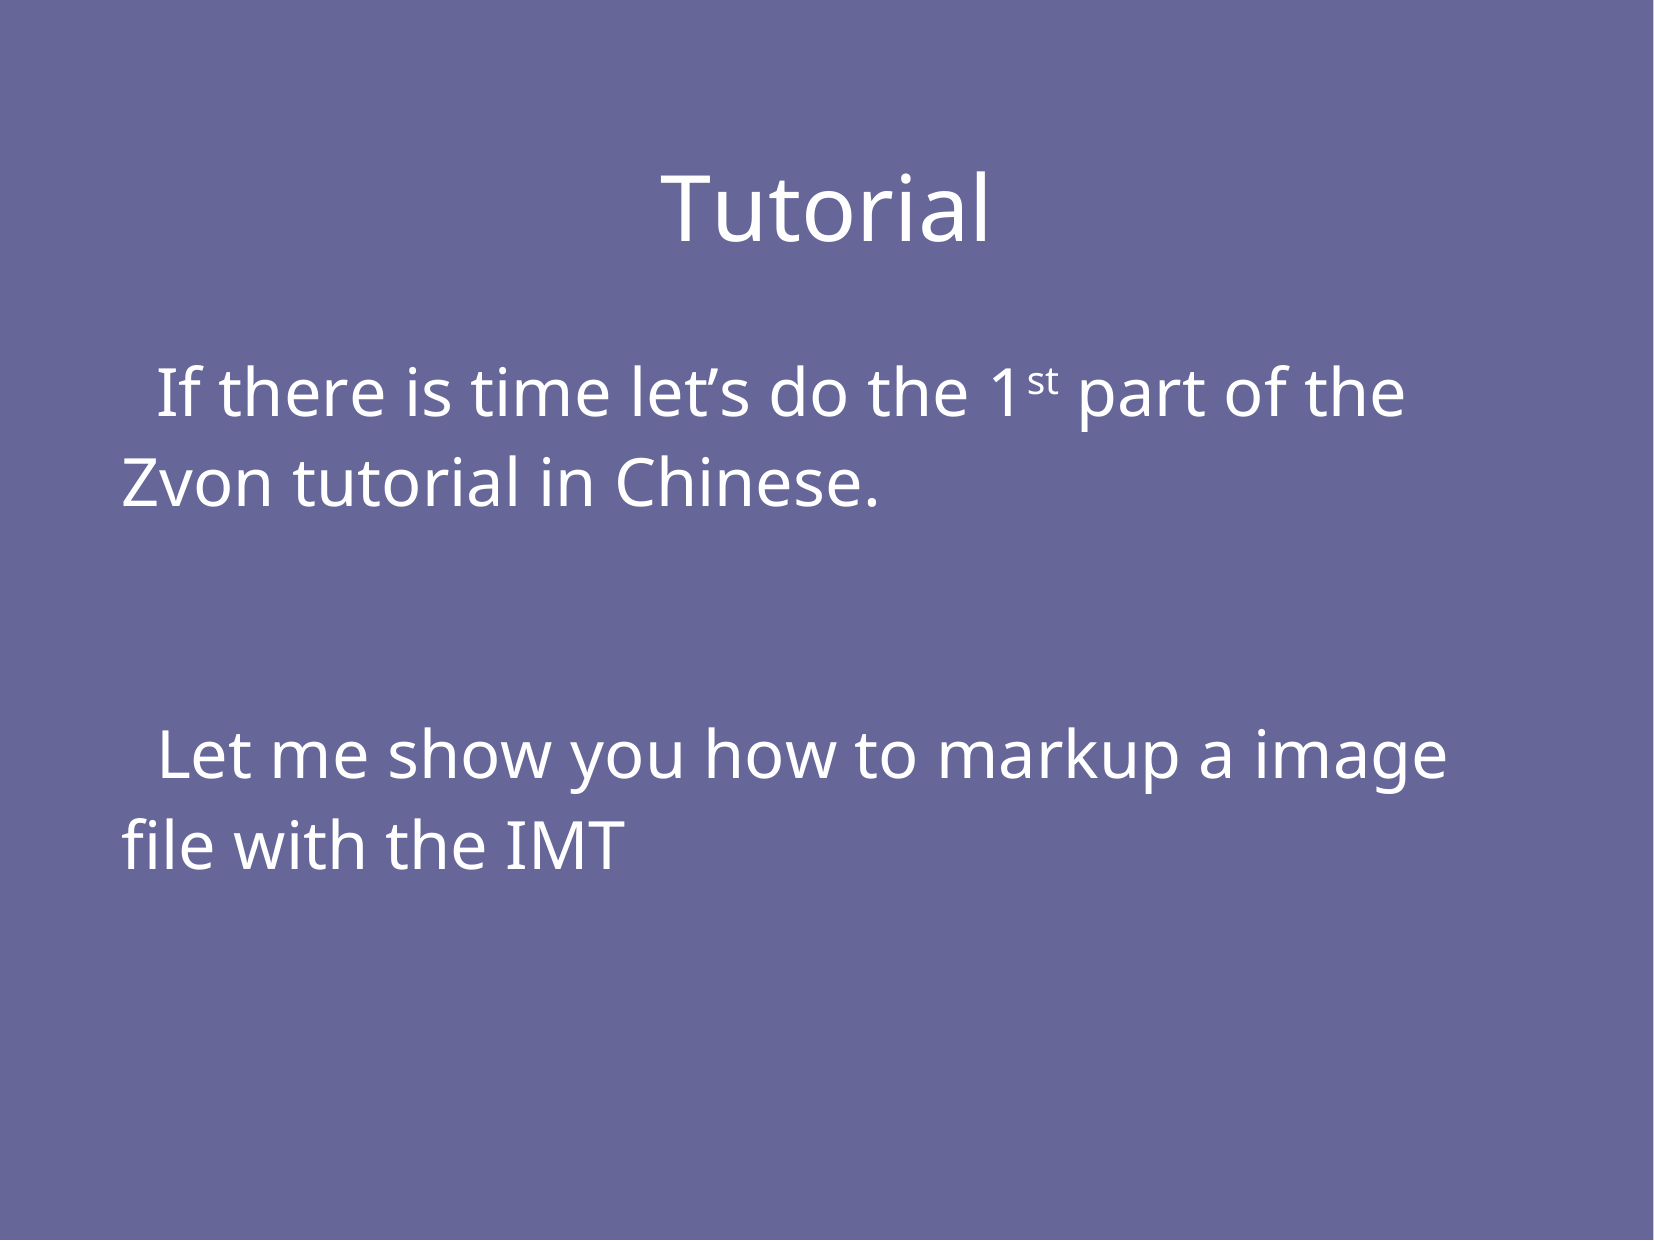

# Tutorial
 If there is time let’s do the 1st part of the Zvon tutorial in Chinese.
 Let me show you how to markup a image file with the IMT